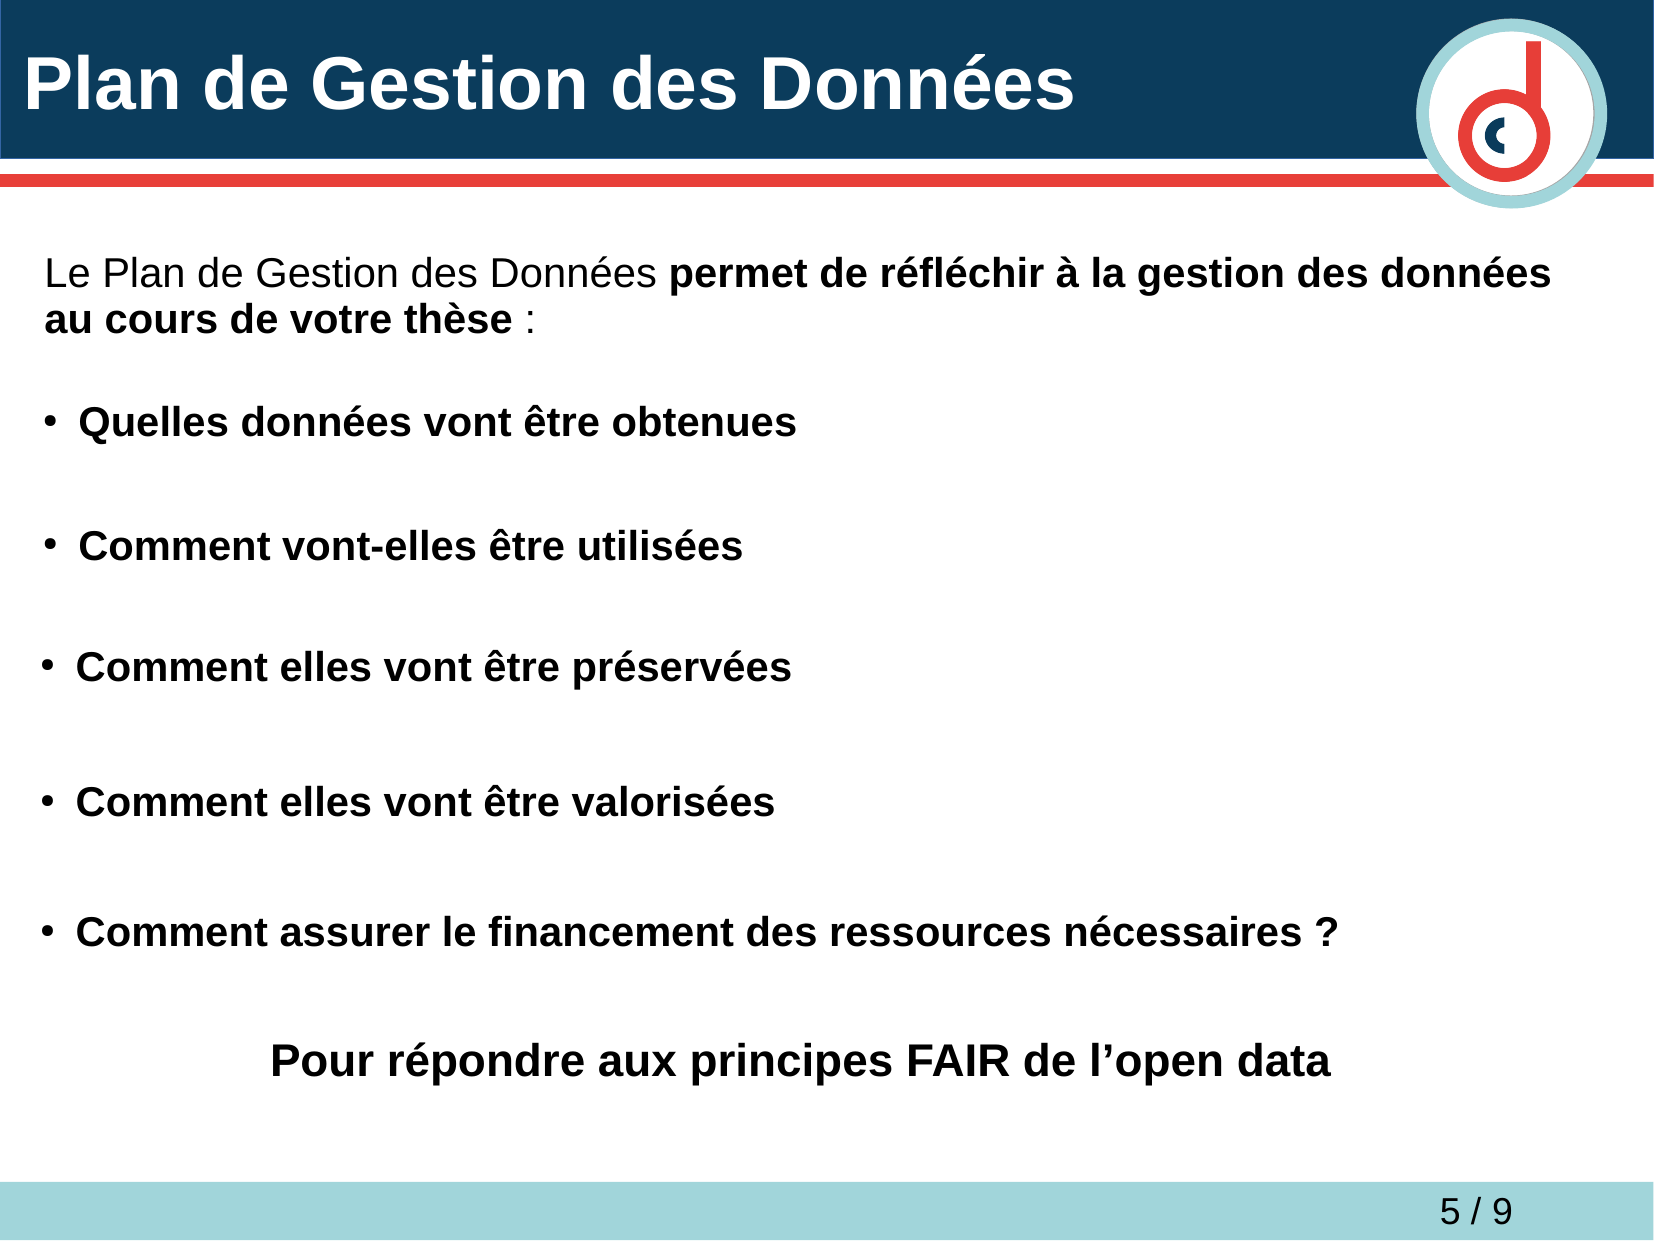

# Plan de Gestion des Données
Le Plan de Gestion des Données permet de réfléchir à la gestion des données au cours de votre thèse :
Quelles données vont être obtenues
Comment vont-elles être utilisées
Comment elles vont être préservées
Comment elles vont être valorisées
Comment assurer le financement des ressources nécessaires ?
Pour répondre aux principes FAIR de l’open data